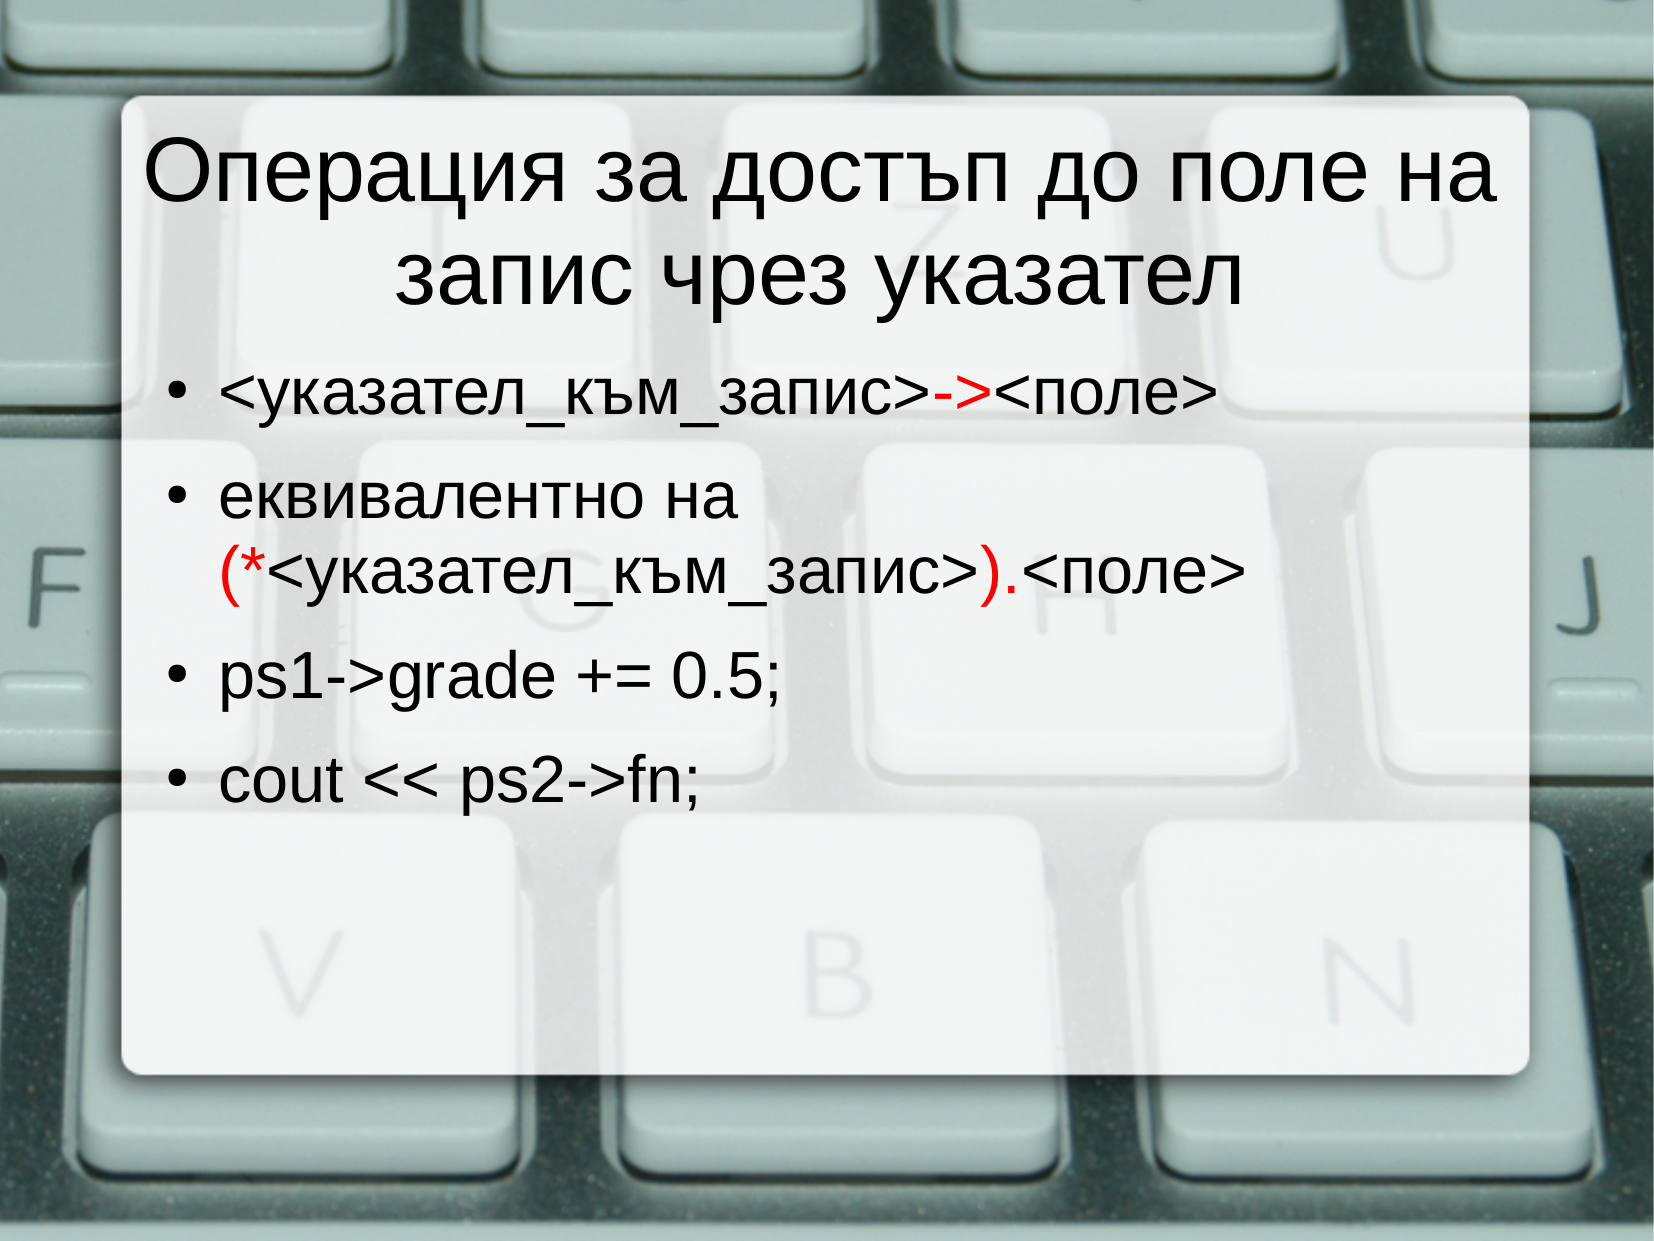

# Операция за достъп до поле на запис чрез указател
<указател_към_запис>-><поле>
еквивалентно на
(*<указател_към_запис>).<поле>
ps1->grade += 0.5;
cout << ps2->fn;